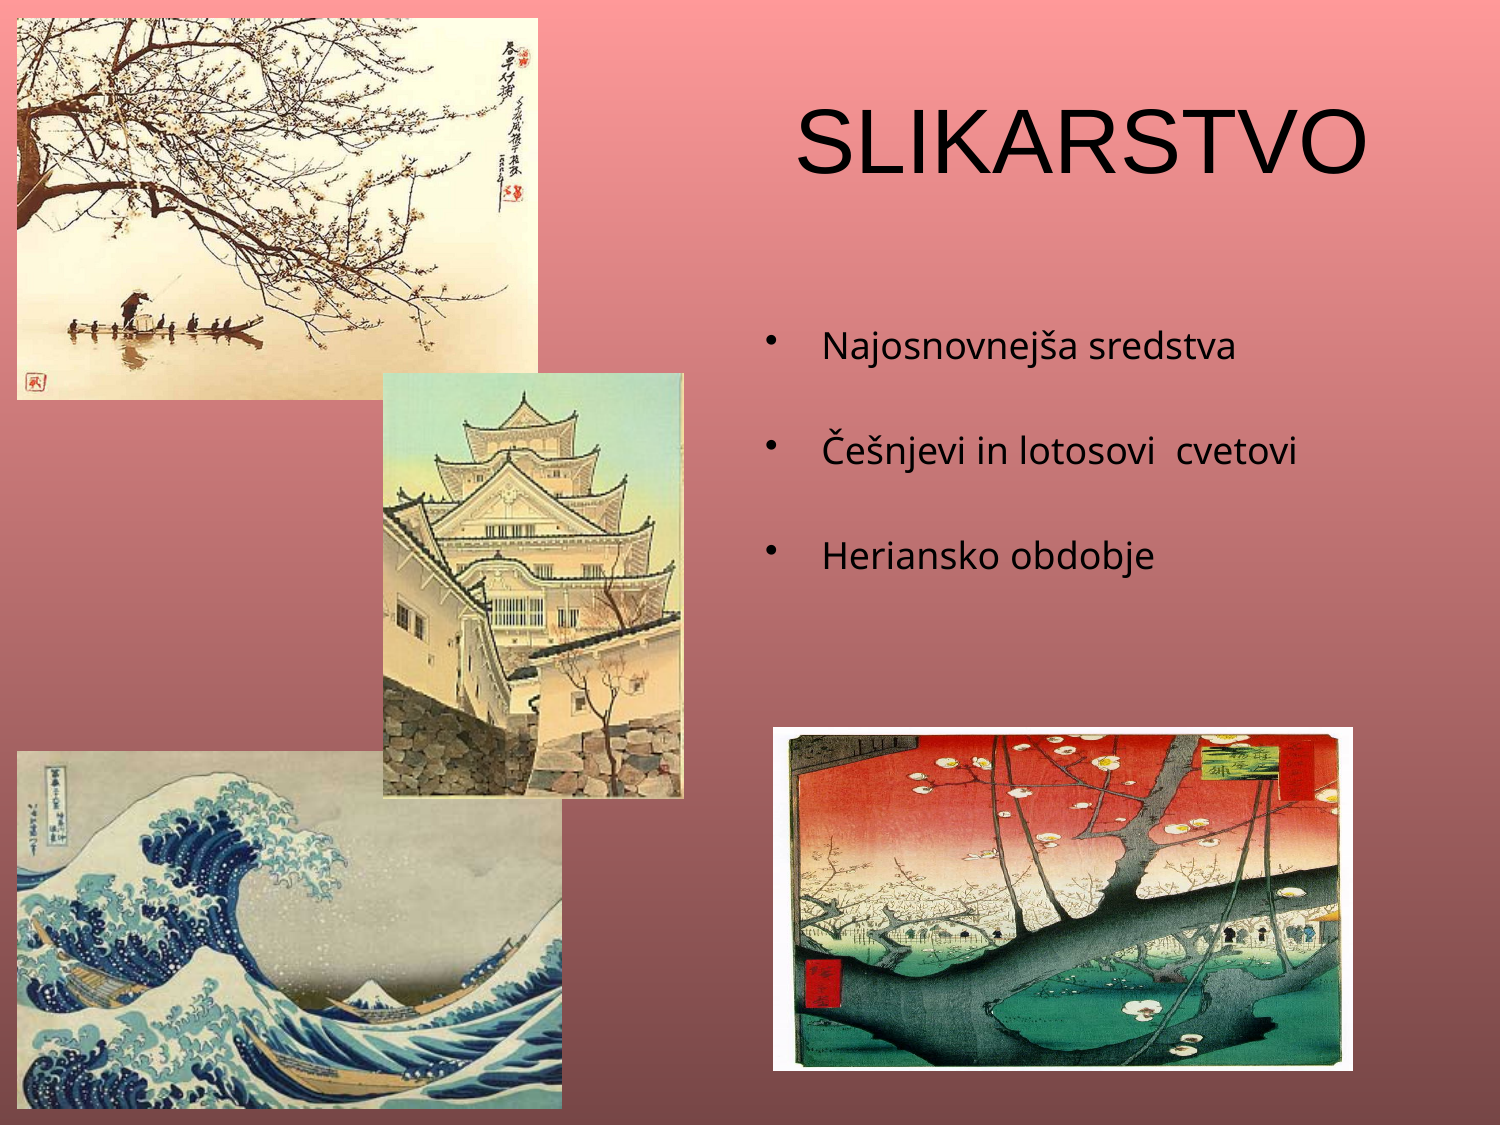

# SLIKARSTVO
Najosnovnejša sredstva
Češnjevi in lotosovi cvetovi
Heriansko obdobje